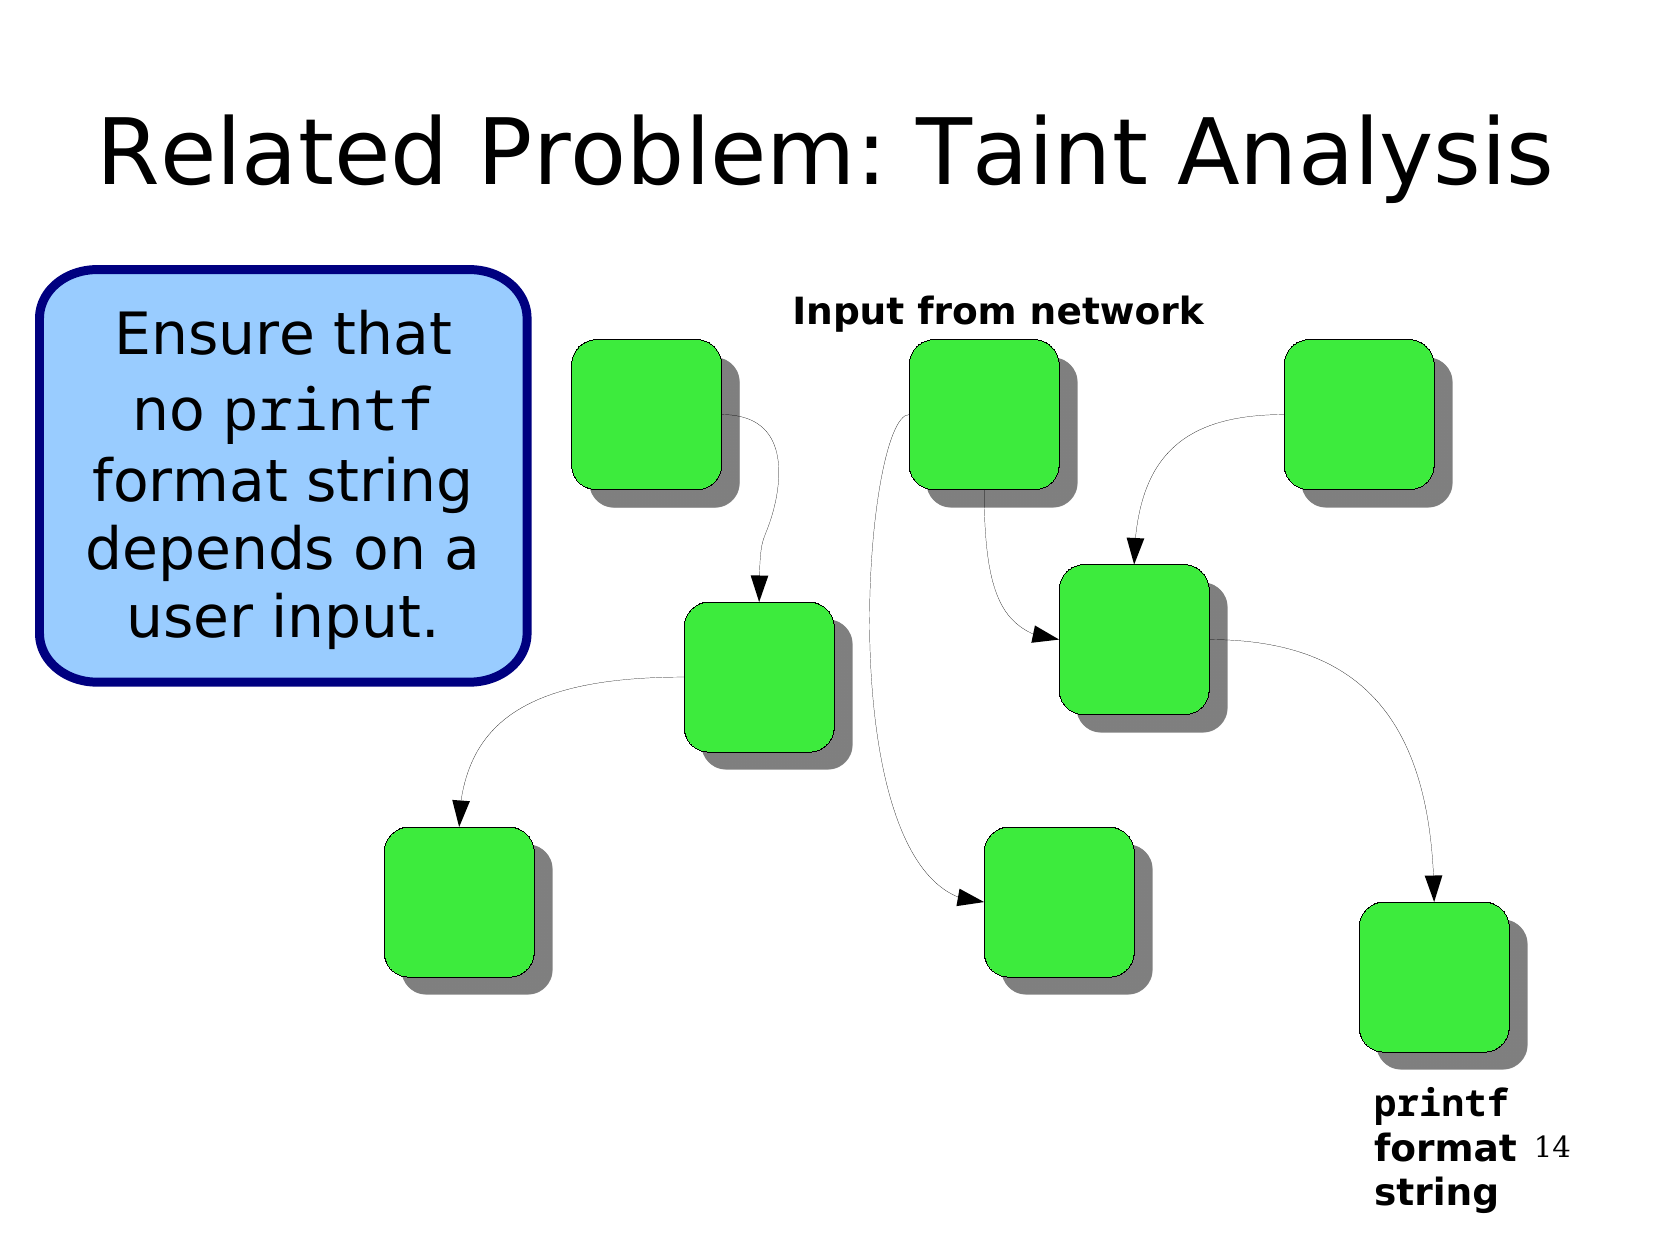

# Related Problem: Taint Analysis
Ensure that no printf format string depends on a user input.
Input from network
printf format string
14